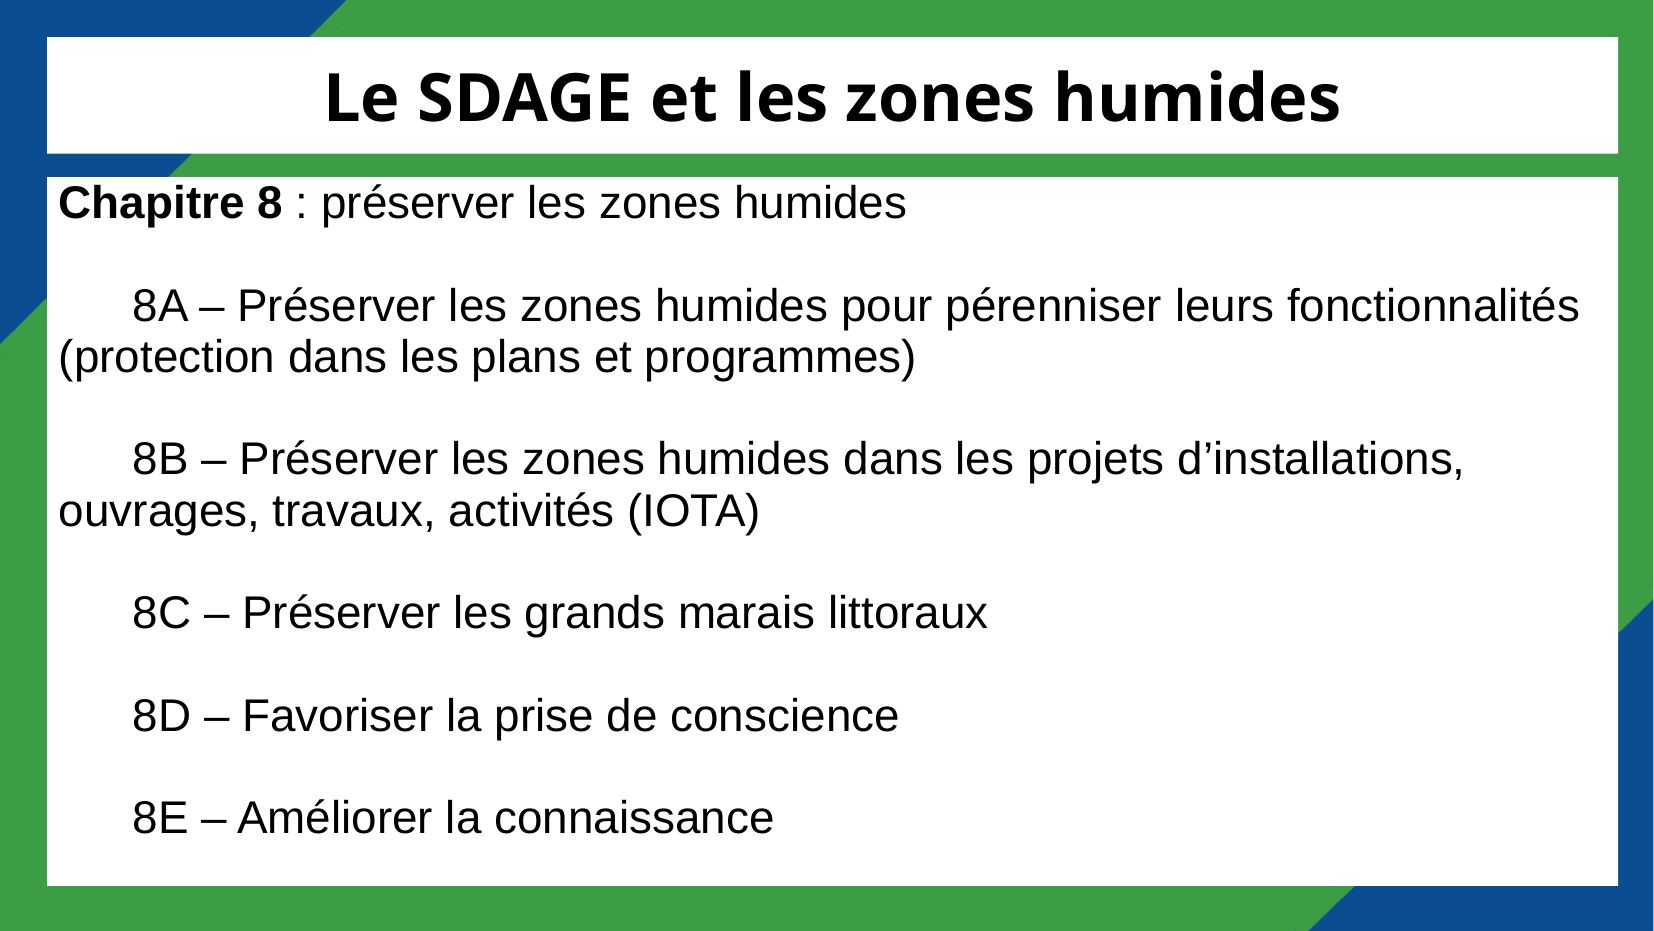

# Le SDAGE et les zones humides
Chapitre 8 : préserver les zones humides
	8A – Préserver les zones humides pour pérenniser leurs fonctionnalités (protection dans les plans et programmes)
	8B – Préserver les zones humides dans les projets d’installations, ouvrages, travaux, activités (IOTA)
	8C – Préserver les grands marais littoraux
	8D – Favoriser la prise de conscience
	8E – Améliorer la connaissance